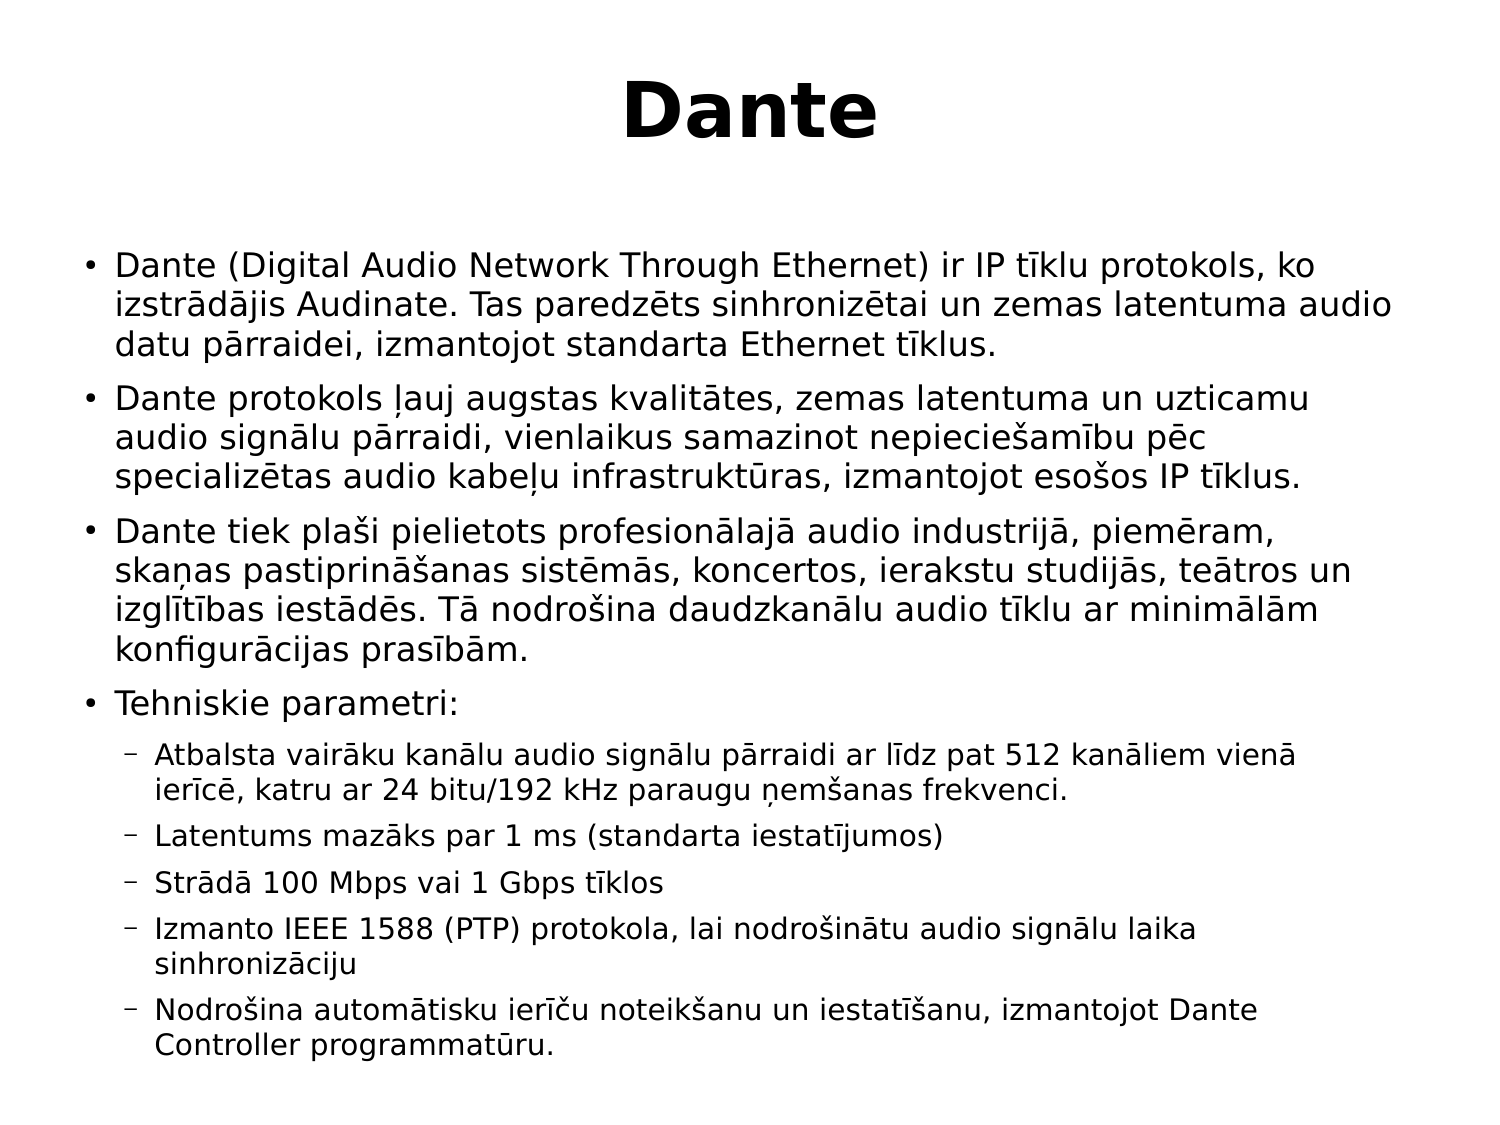

# Dante
Dante (Digital Audio Network Through Ethernet) ir IP tīklu protokols, ko izstrādājis Audinate. Tas paredzēts sinhronizētai un zemas latentuma audio datu pārraidei, izmantojot standarta Ethernet tīklus.
Dante protokols ļauj augstas kvalitātes, zemas latentuma un uzticamu audio signālu pārraidi, vienlaikus samazinot nepieciešamību pēc specializētas audio kabeļu infrastruktūras, izmantojot esošos IP tīklus.
Dante tiek plaši pielietots profesionālajā audio industrijā, piemēram, skaņas pastiprināšanas sistēmās, koncertos, ierakstu studijās, teātros un izglītības iestādēs. Tā nodrošina daudzkanālu audio tīklu ar minimālām konfigurācijas prasībām.
Tehniskie parametri:
Atbalsta vairāku kanālu audio signālu pārraidi ar līdz pat 512 kanāliem vienā ierīcē, katru ar 24 bitu/192 kHz paraugu ņemšanas frekvenci.
Latentums mazāks par 1 ms (standarta iestatījumos)
Strādā 100 Mbps vai 1 Gbps tīklos
Izmanto IEEE 1588 (PTP) protokola, lai nodrošinātu audio signālu laika sinhronizāciju
Nodrošina automātisku ierīču noteikšanu un iestatīšanu, izmantojot Dante Controller programmatūru.